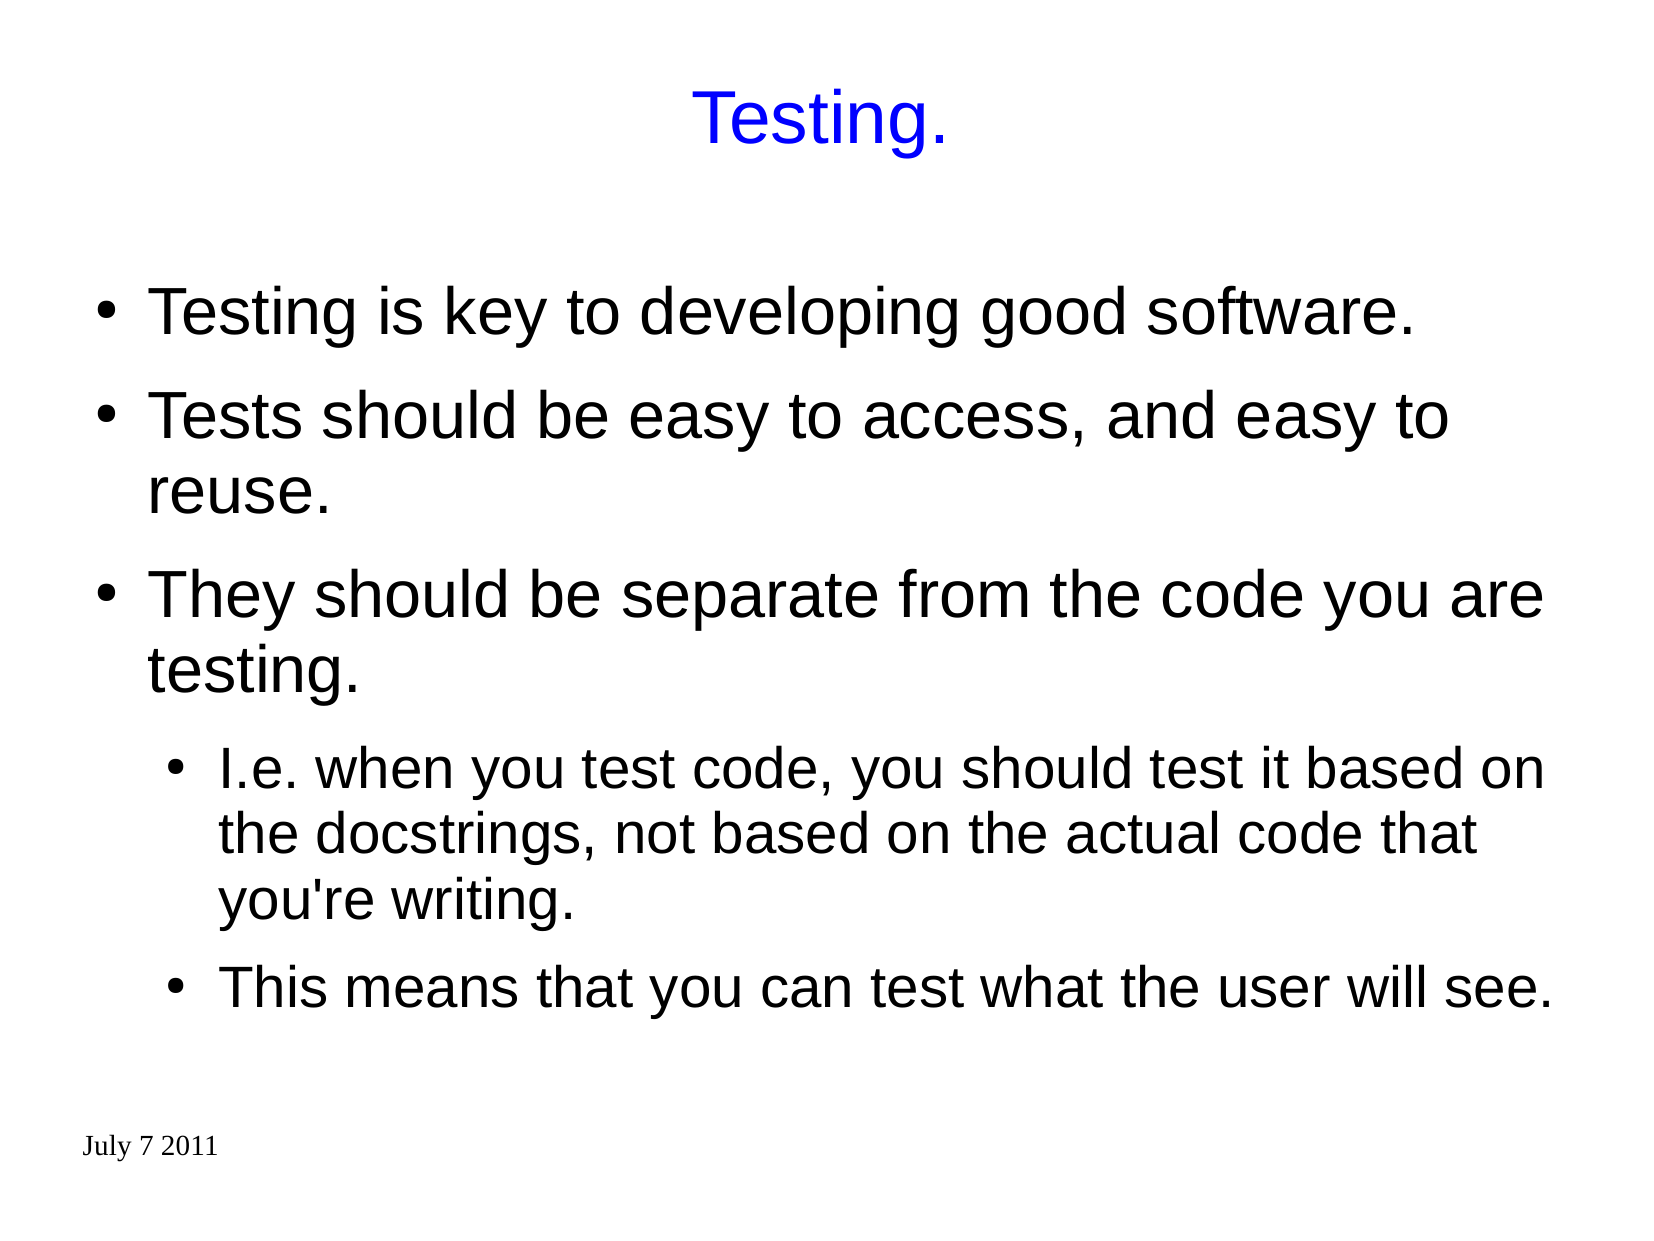

# Testing.
Testing is key to developing good software.
Tests should be easy to access, and easy to reuse.
They should be separate from the code you are testing.
I.e. when you test code, you should test it based on the docstrings, not based on the actual code that you're writing.
This means that you can test what the user will see.
July 7 2011